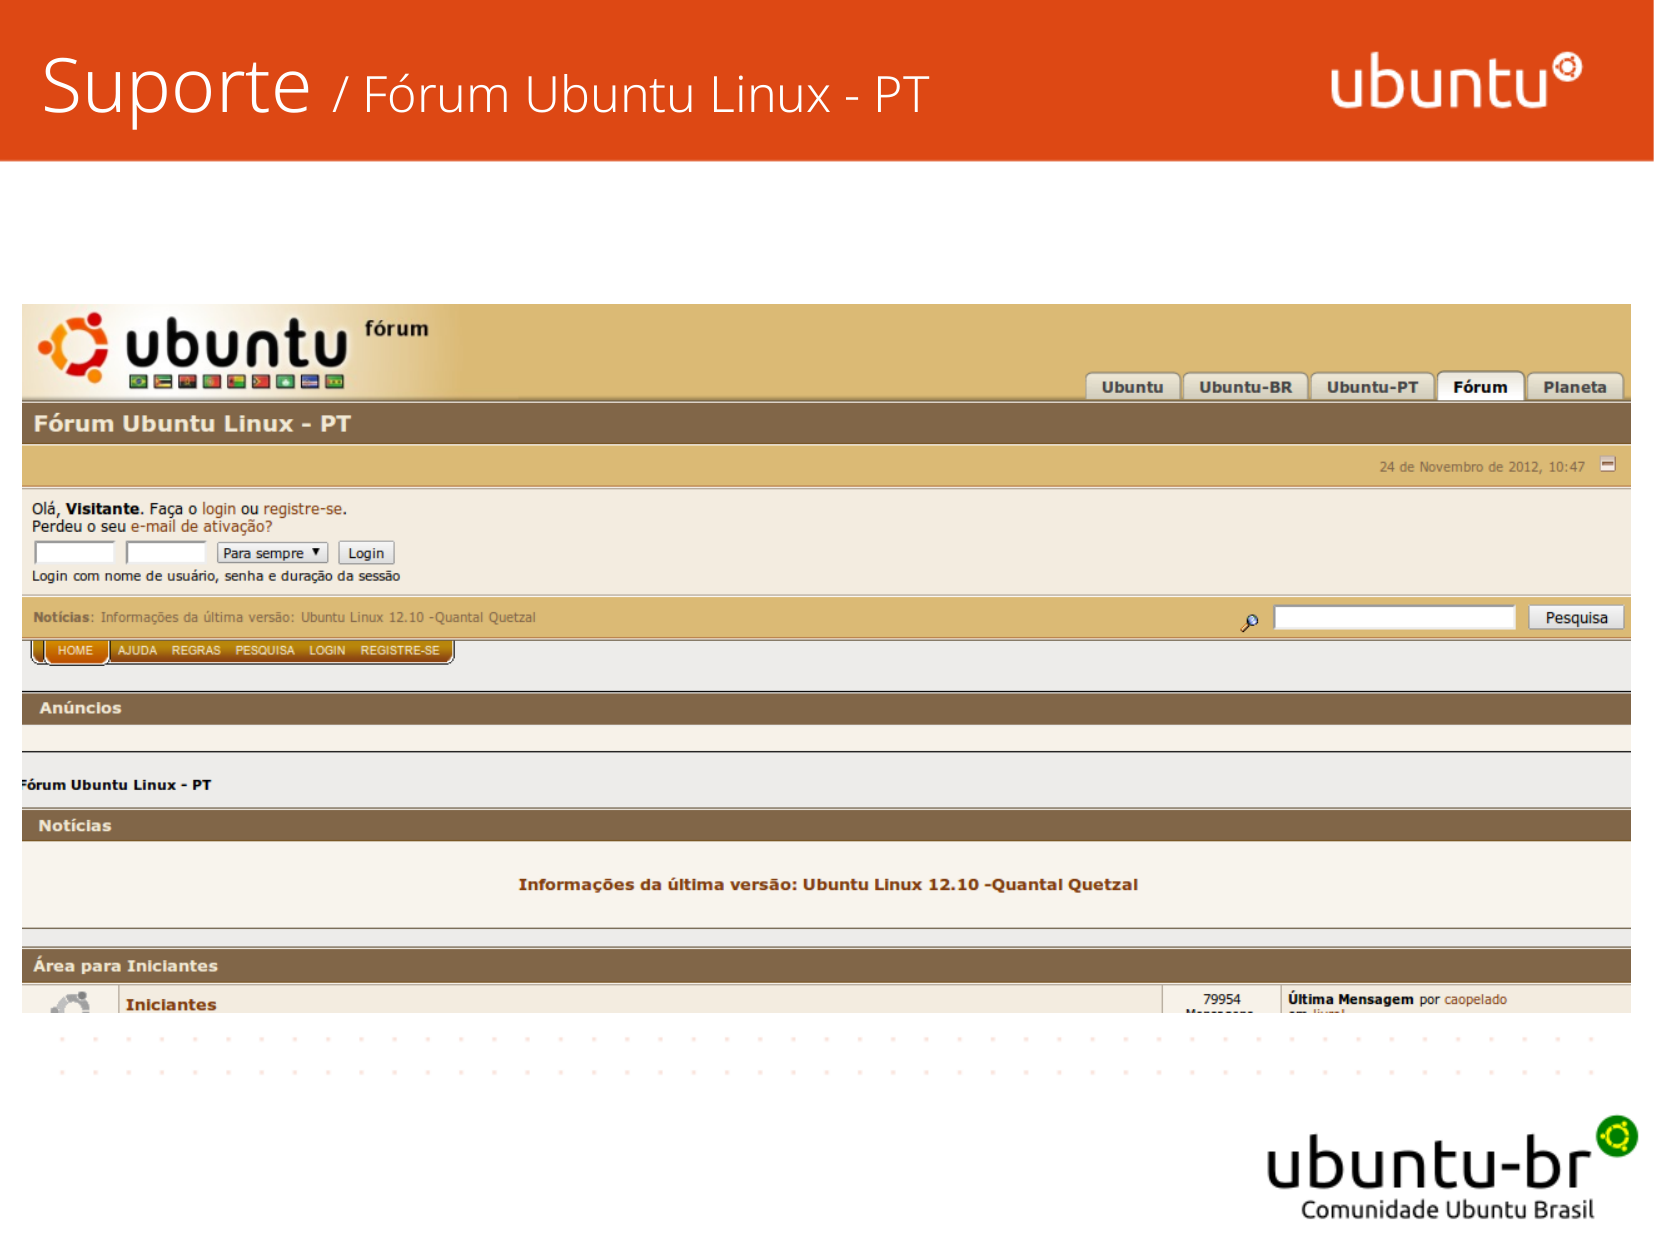

# Suporte / Fórum Ubuntu Linux - PT